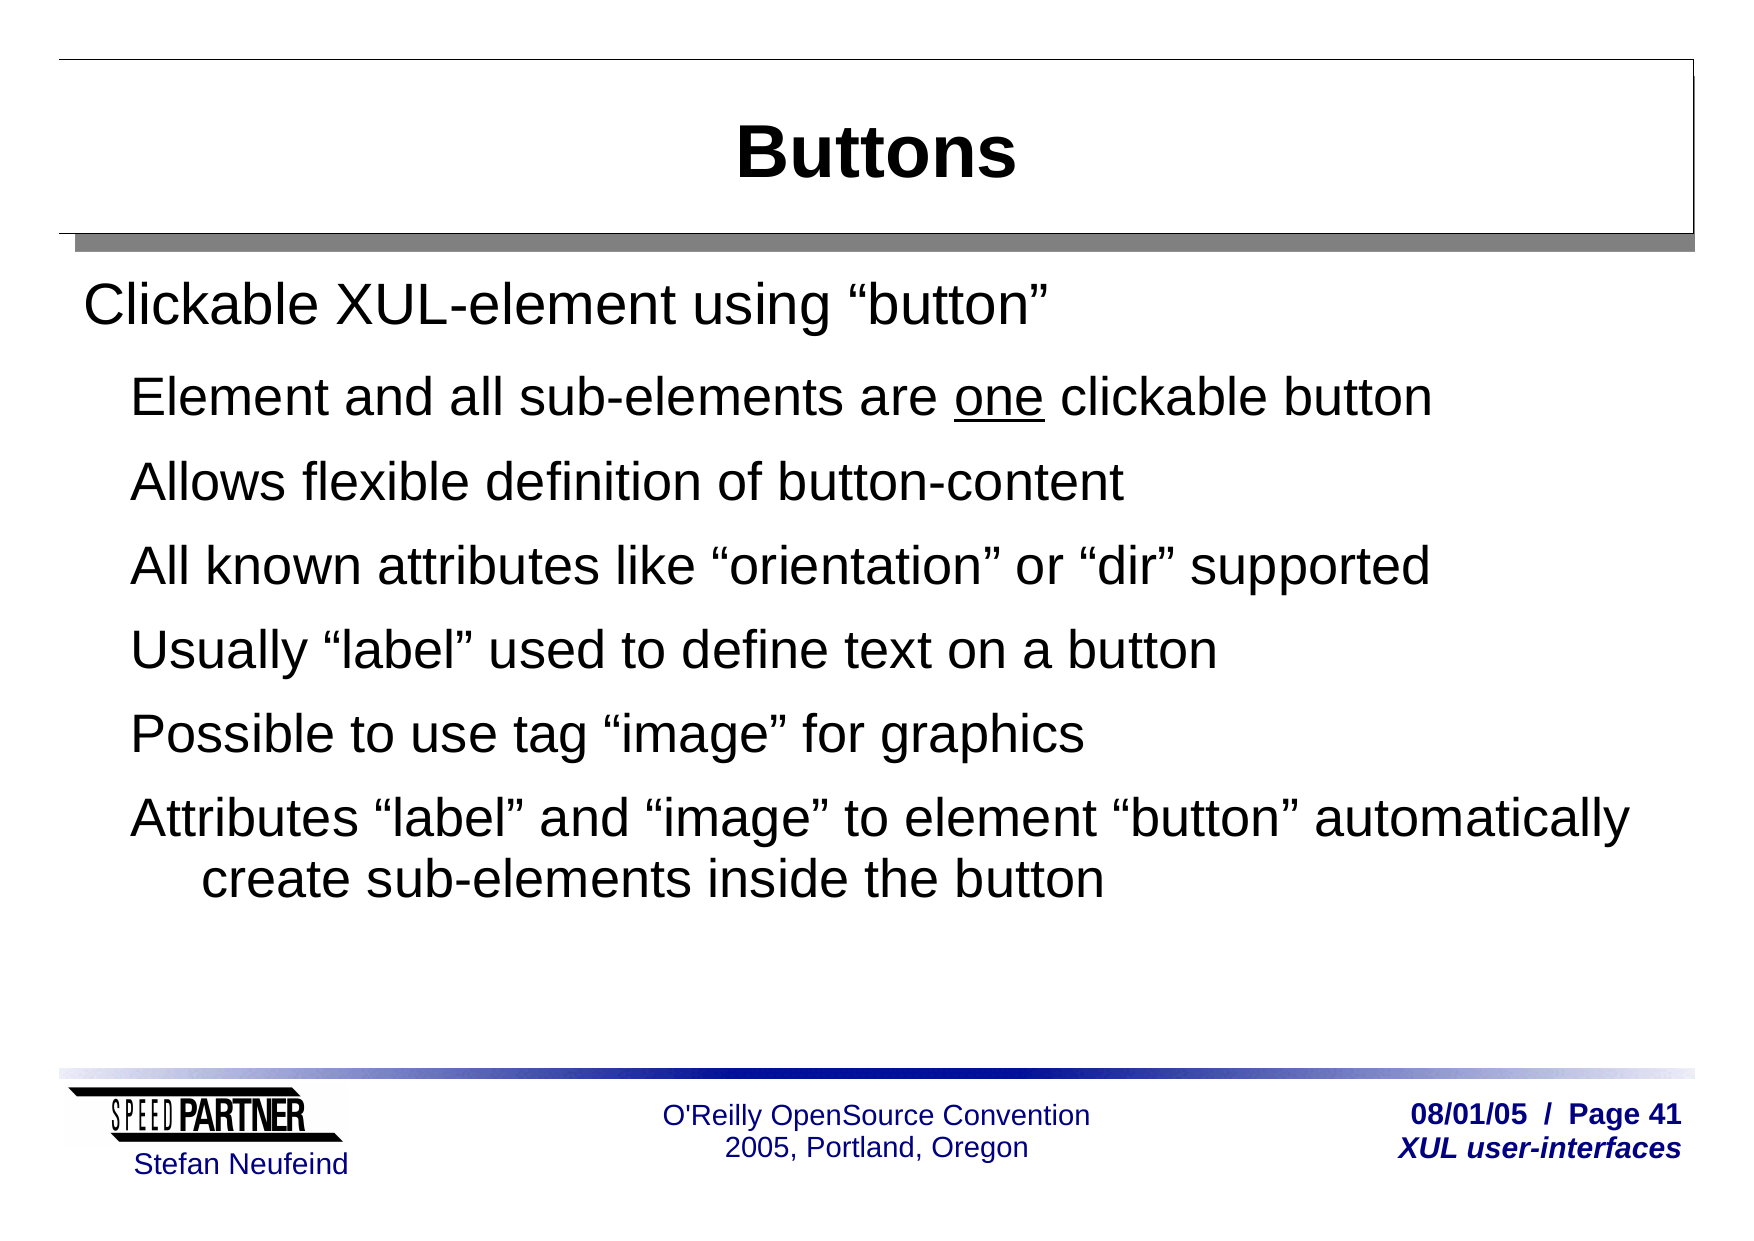

# Buttons
Clickable XUL-element using “button”
Element and all sub-elements are one clickable button
Allows flexible definition of button-content
All known attributes like “orientation” or “dir” supported
Usually “label” used to define text on a button
Possible to use tag “image” for graphics
Attributes “label” and “image” to element “button” automatically create sub-elements inside the button